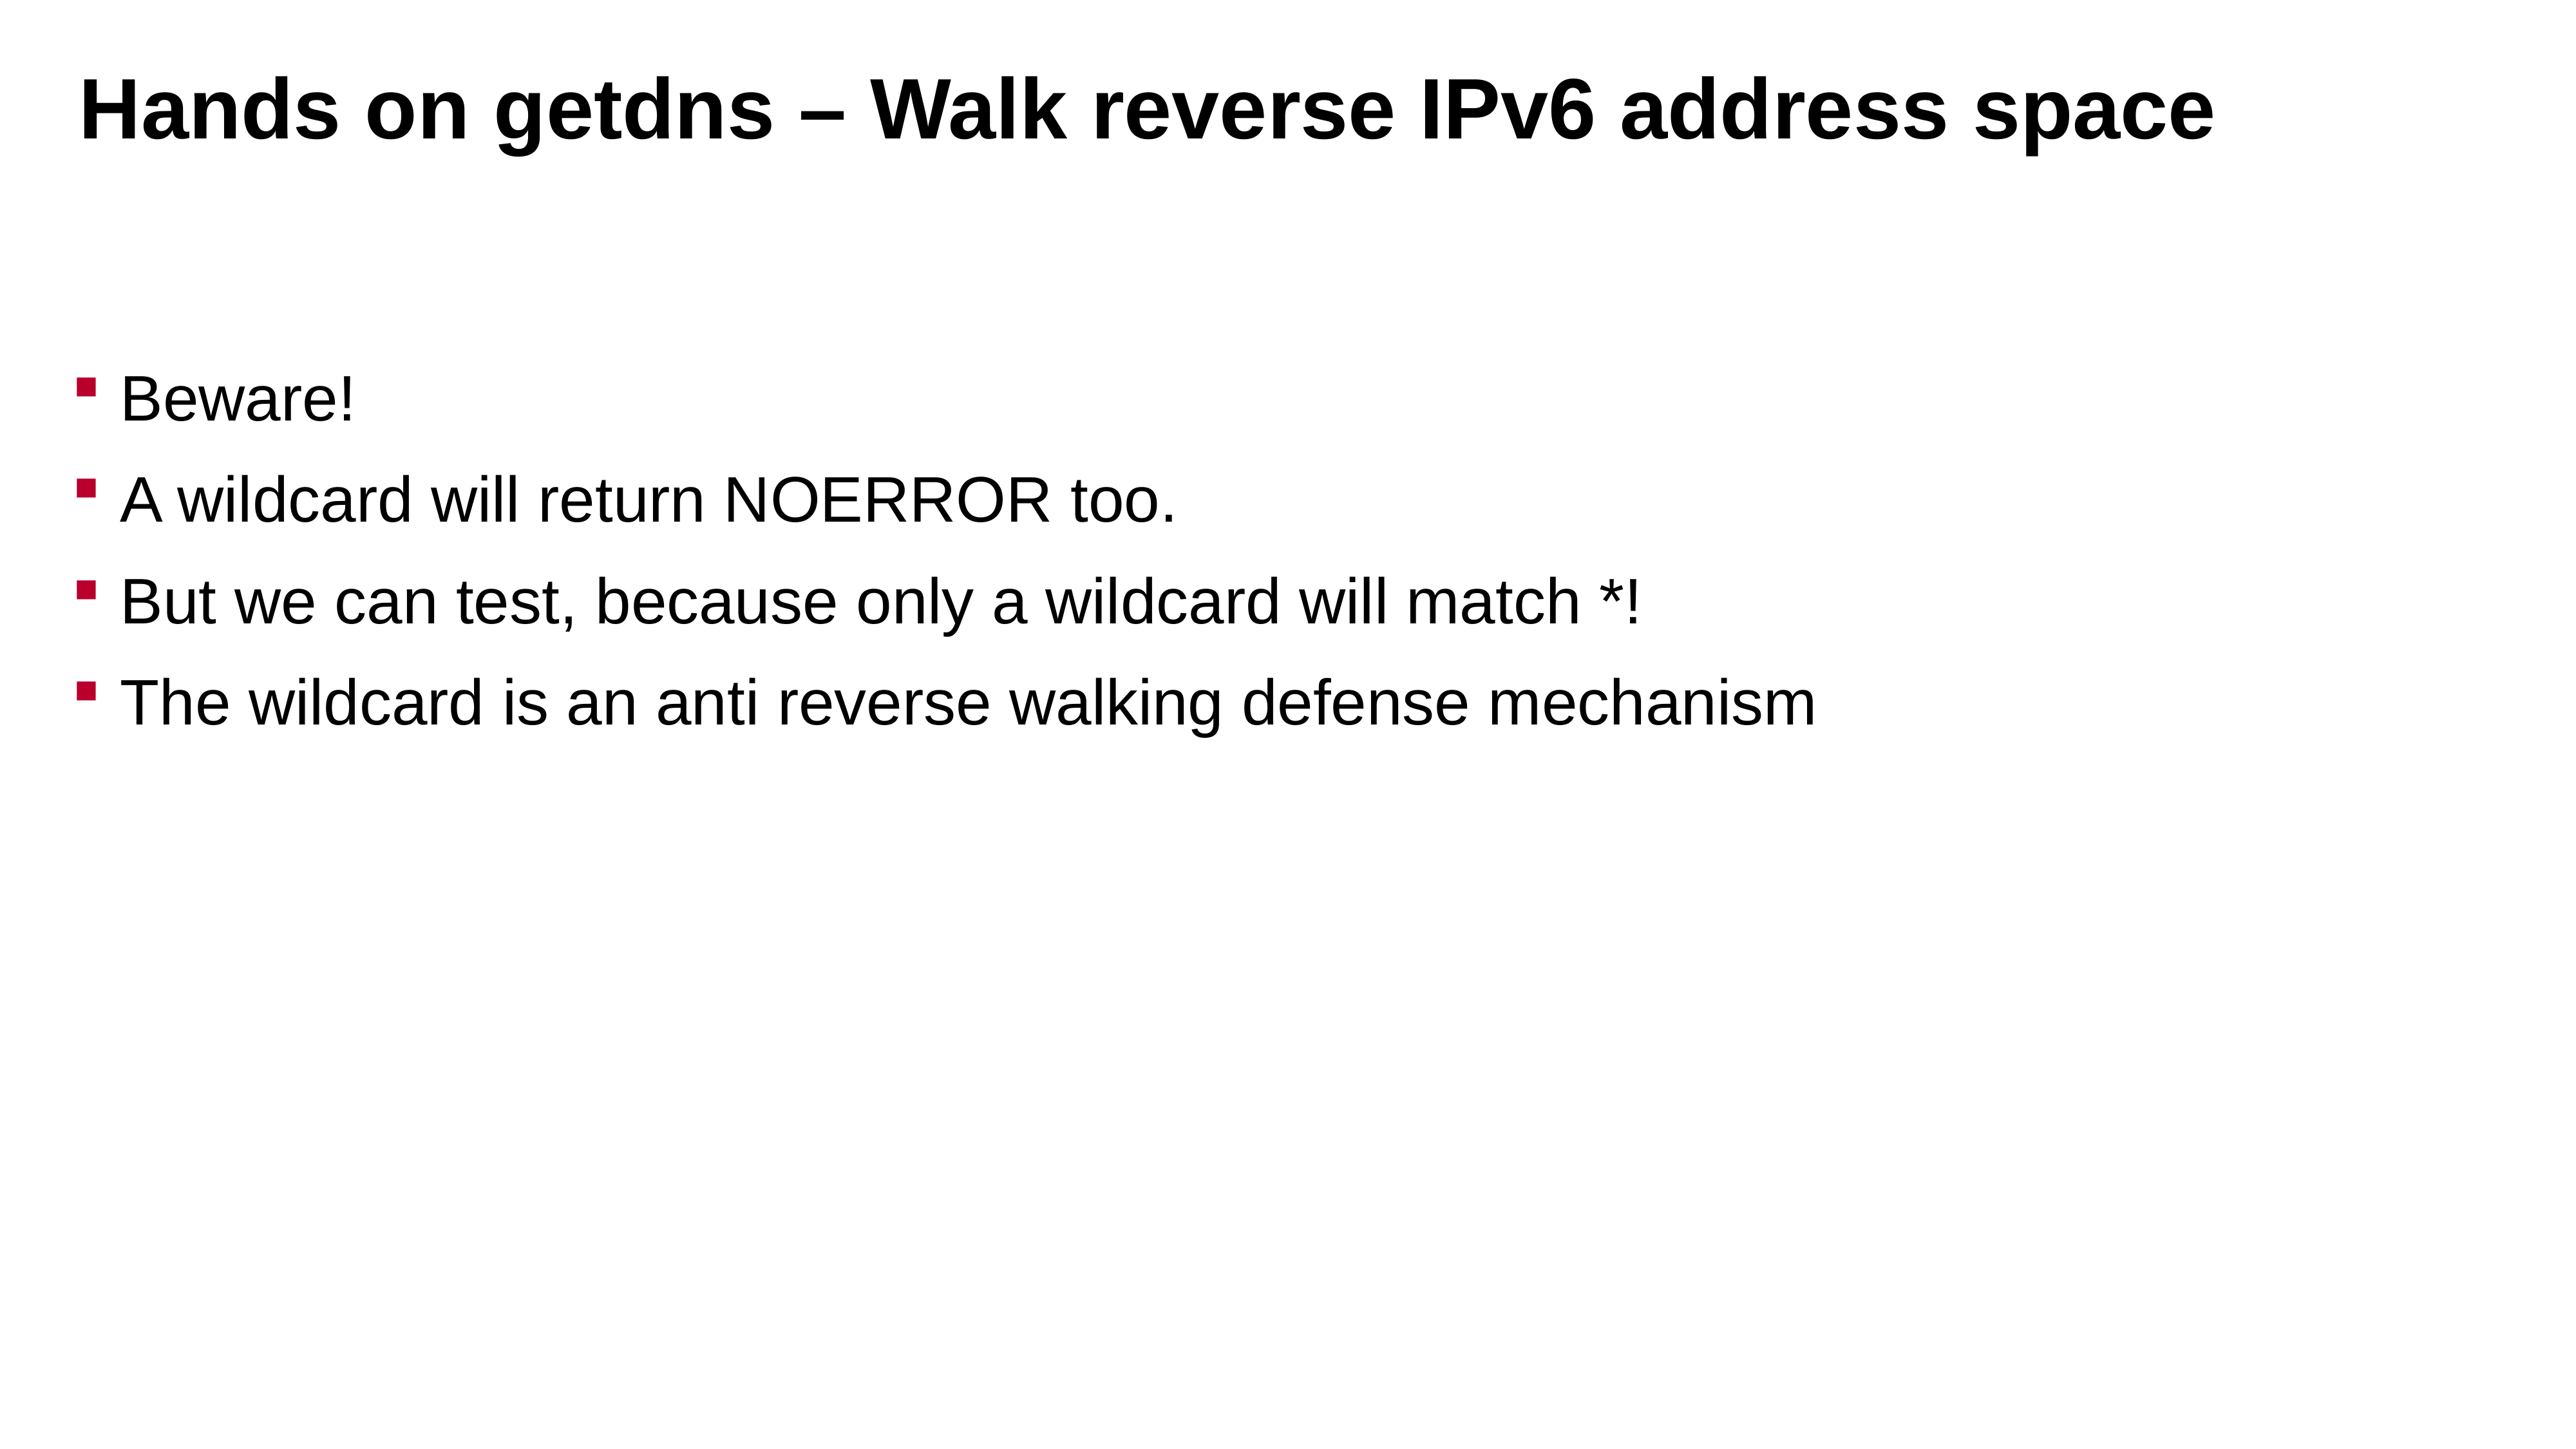

# Hands on getdns – Walk reverse IPv6 address space
Beware!
A wildcard will return NOERROR too.
But we can test, because only a wildcard will match *!
The wildcard is an anti reverse walking defense mechanism